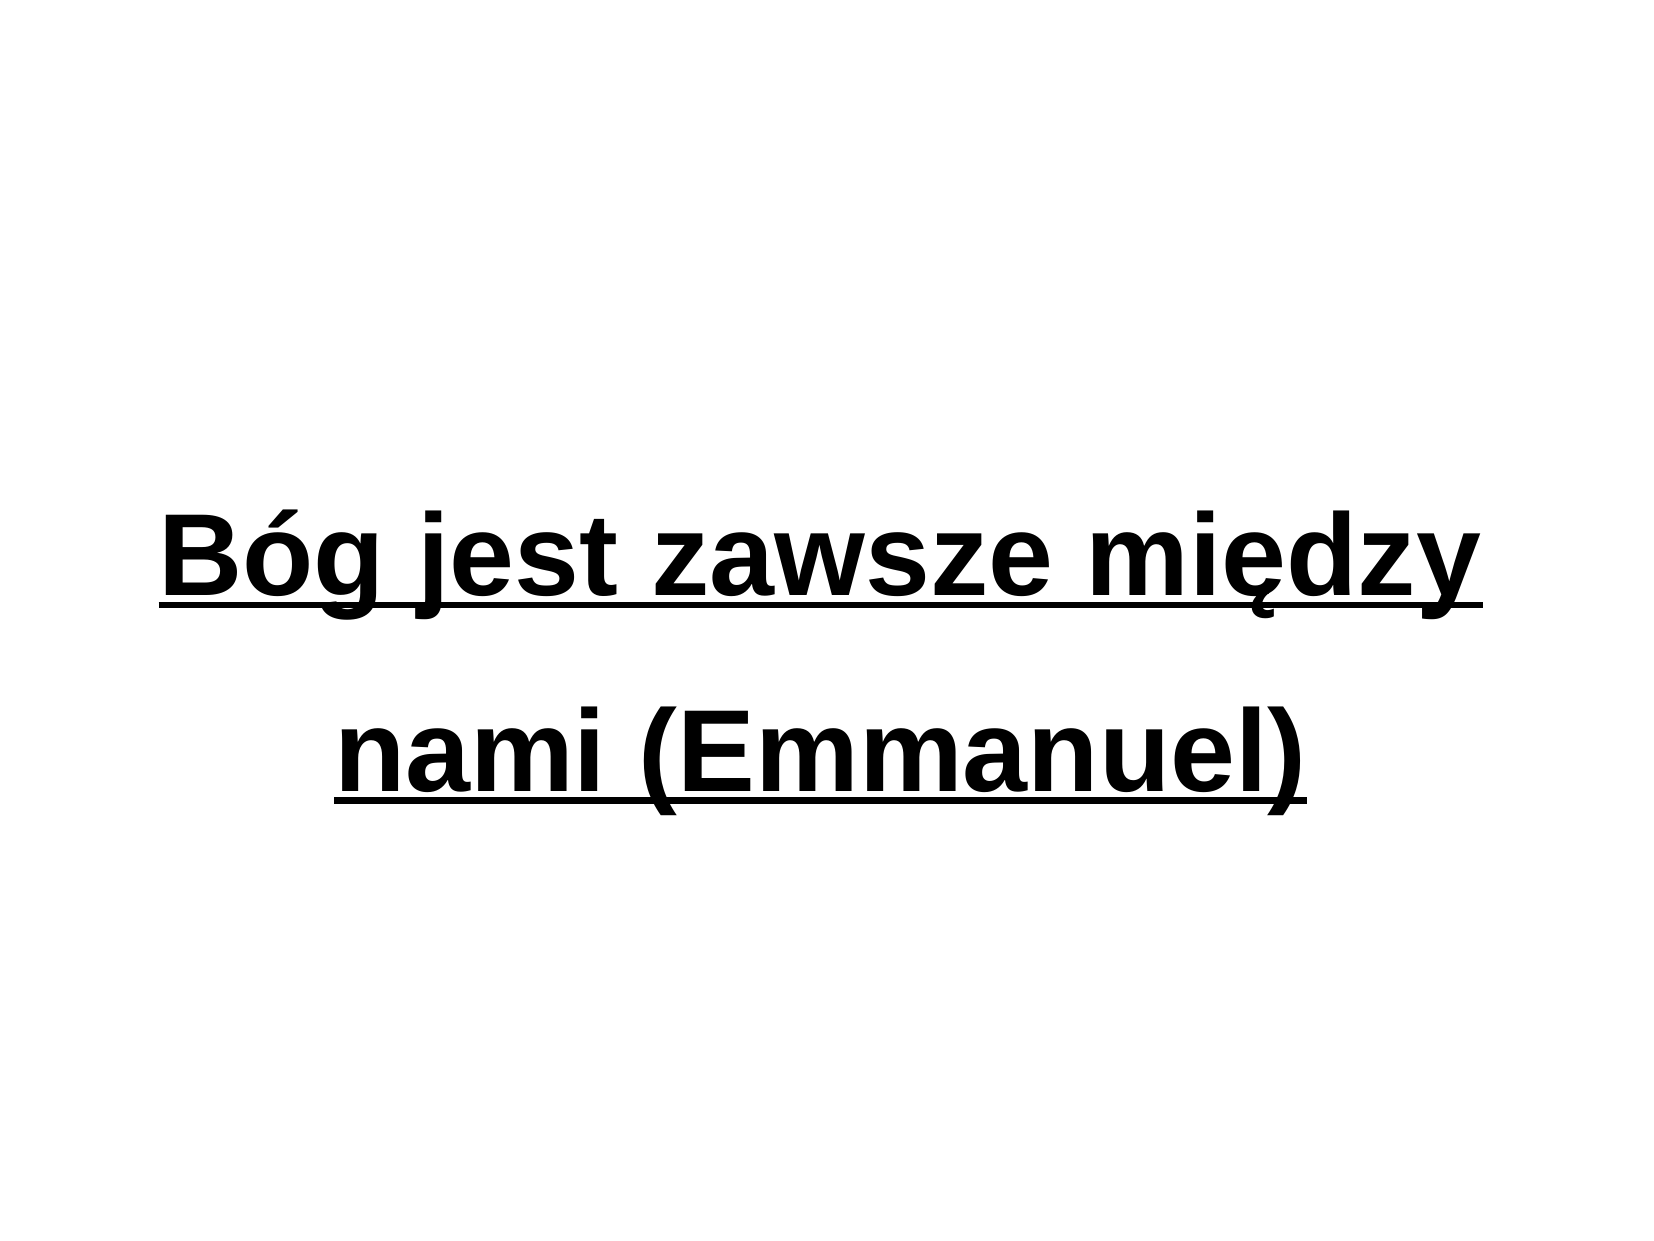

# Bóg jest zawsze między
nami (Emmanuel)